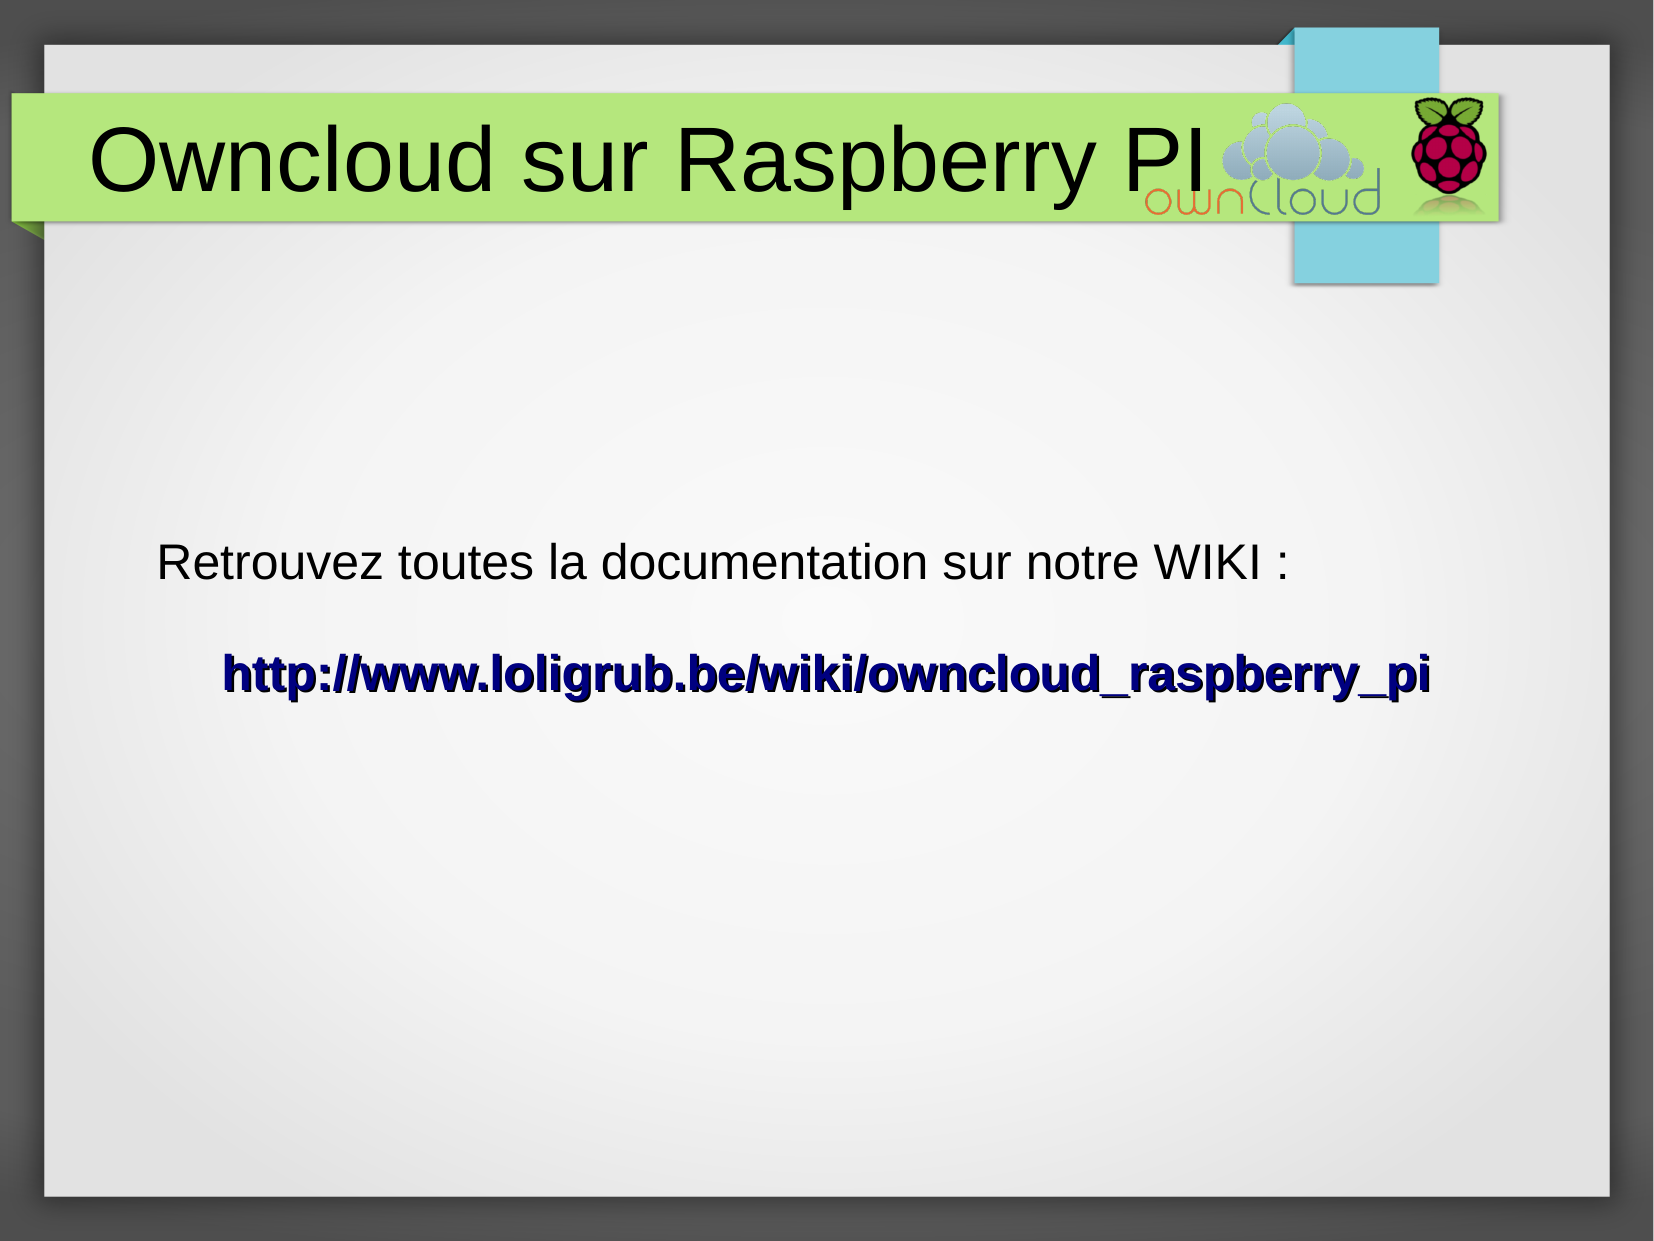

# Owncloud sur Raspberry PI
Retrouvez toutes la documentation sur notre WIKI :
http://www.loligrub.be/wiki/owncloud_raspberry_pi